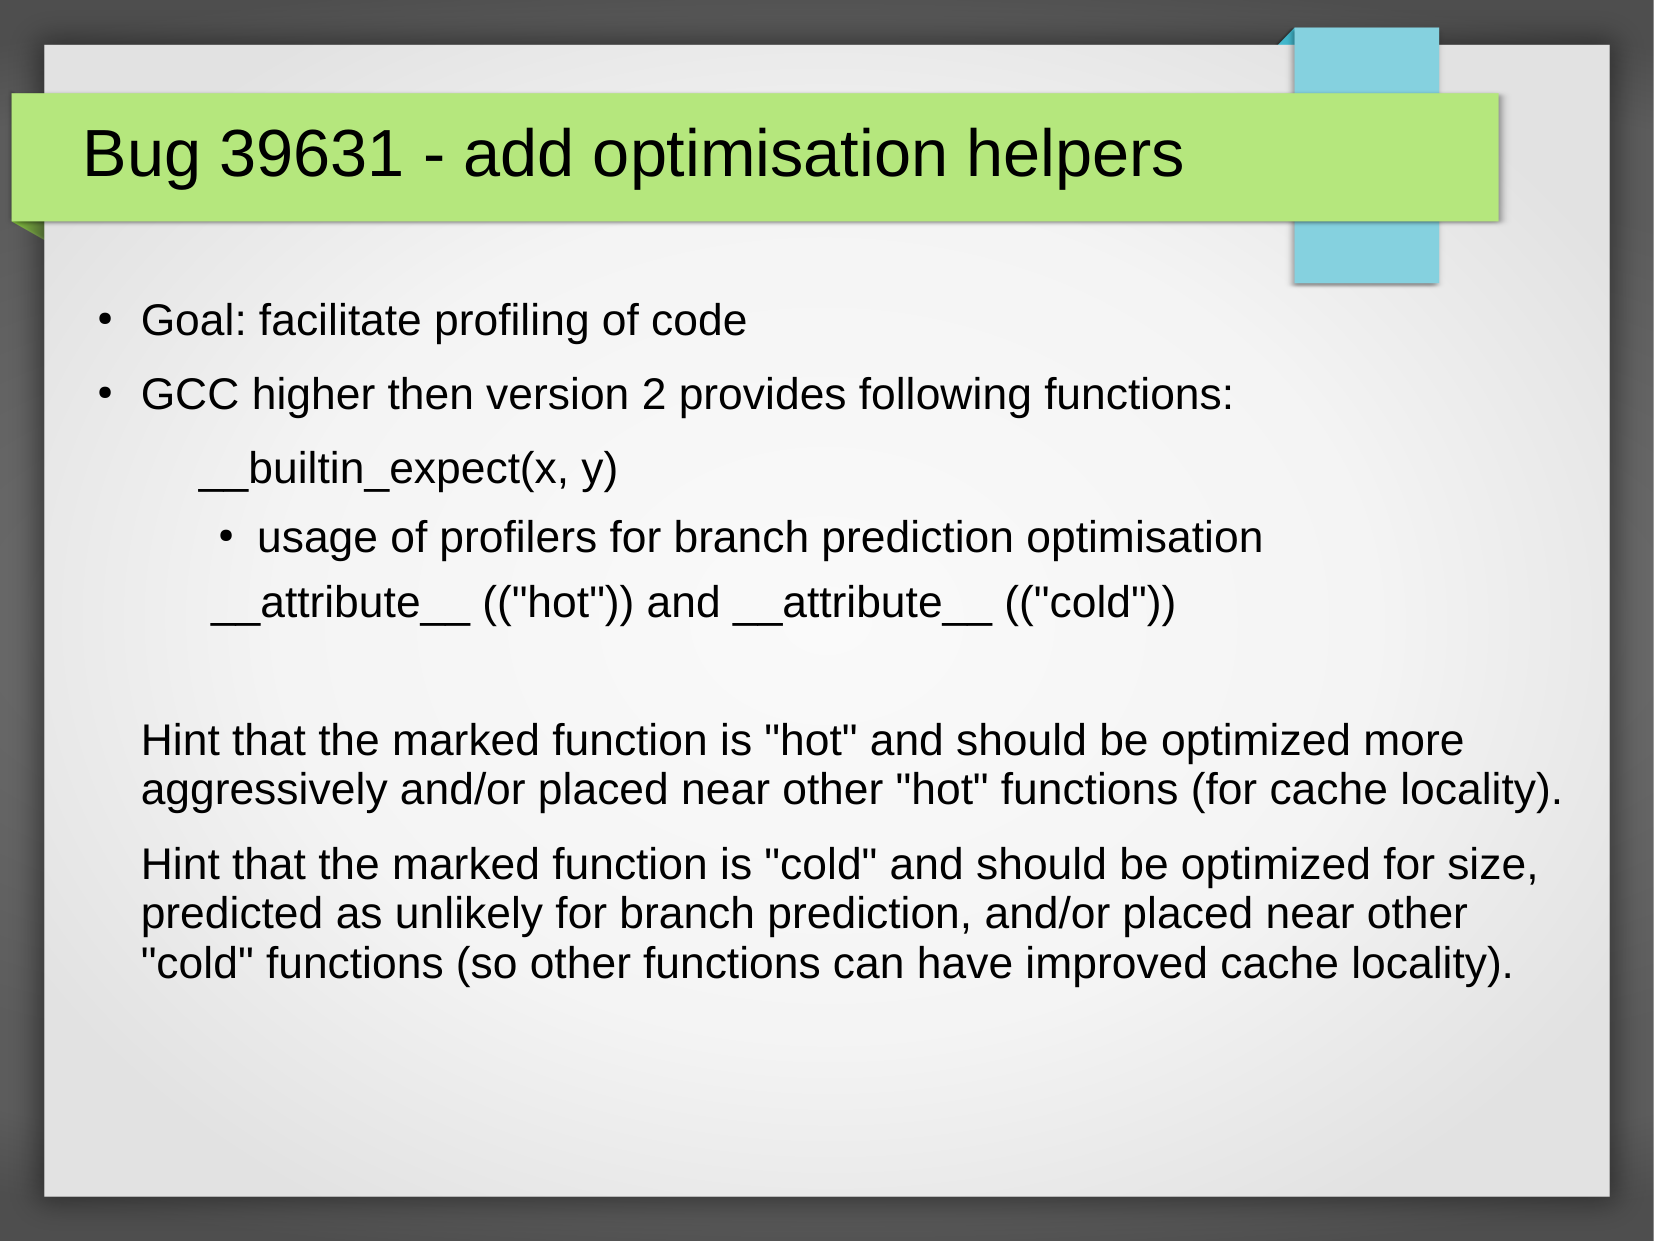

# Bug 39631 - add optimisation helpers
Goal: facilitate profiling of code
GCC higher then version 2 provides following functions:
__builtin_expect(x, y)
usage of profilers for branch prediction optimisation
 __attribute__ (("hot")) and __attribute__ (("cold"))
Hint that the marked function is "hot" and should be optimized more aggressively and/or placed near other "hot" functions (for cache locality).
Hint that the marked function is "cold" and should be optimized for size, predicted as unlikely for branch prediction, and/or placed near other "cold" functions (so other functions can have improved cache locality).